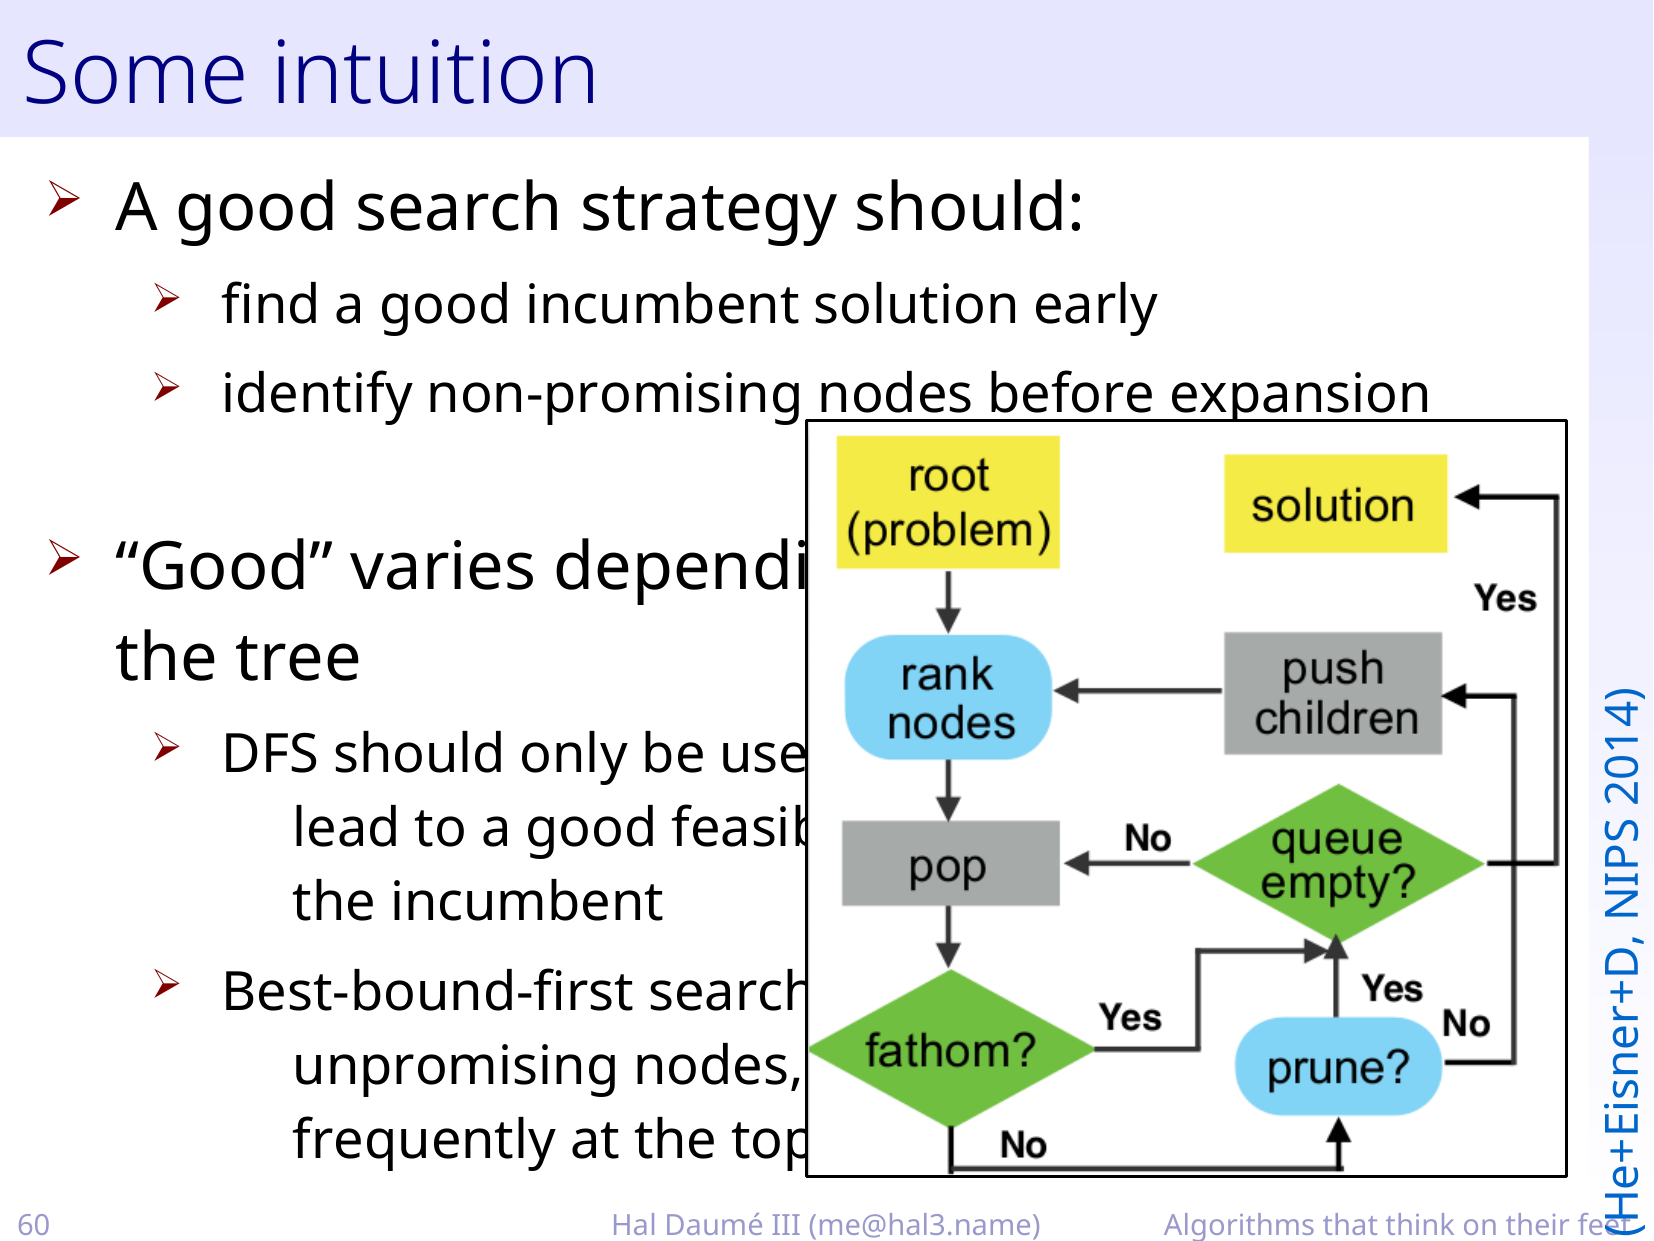

# Some intuition
A good search strategy should:
find a good incumbent solution early
identify non-promising nodes before expansion
“Good” varies depending on your position in the tree
DFS should only be used at nodes that promise to lead to a good feasible solution that may replace the incumbent
Best-bound-first search can quickly discard unpromising nodes, but should not be used frequently at the top
We will learn a heuristic based on features that can capture this intuition
(He+Eisner+D, NIPS 2014)